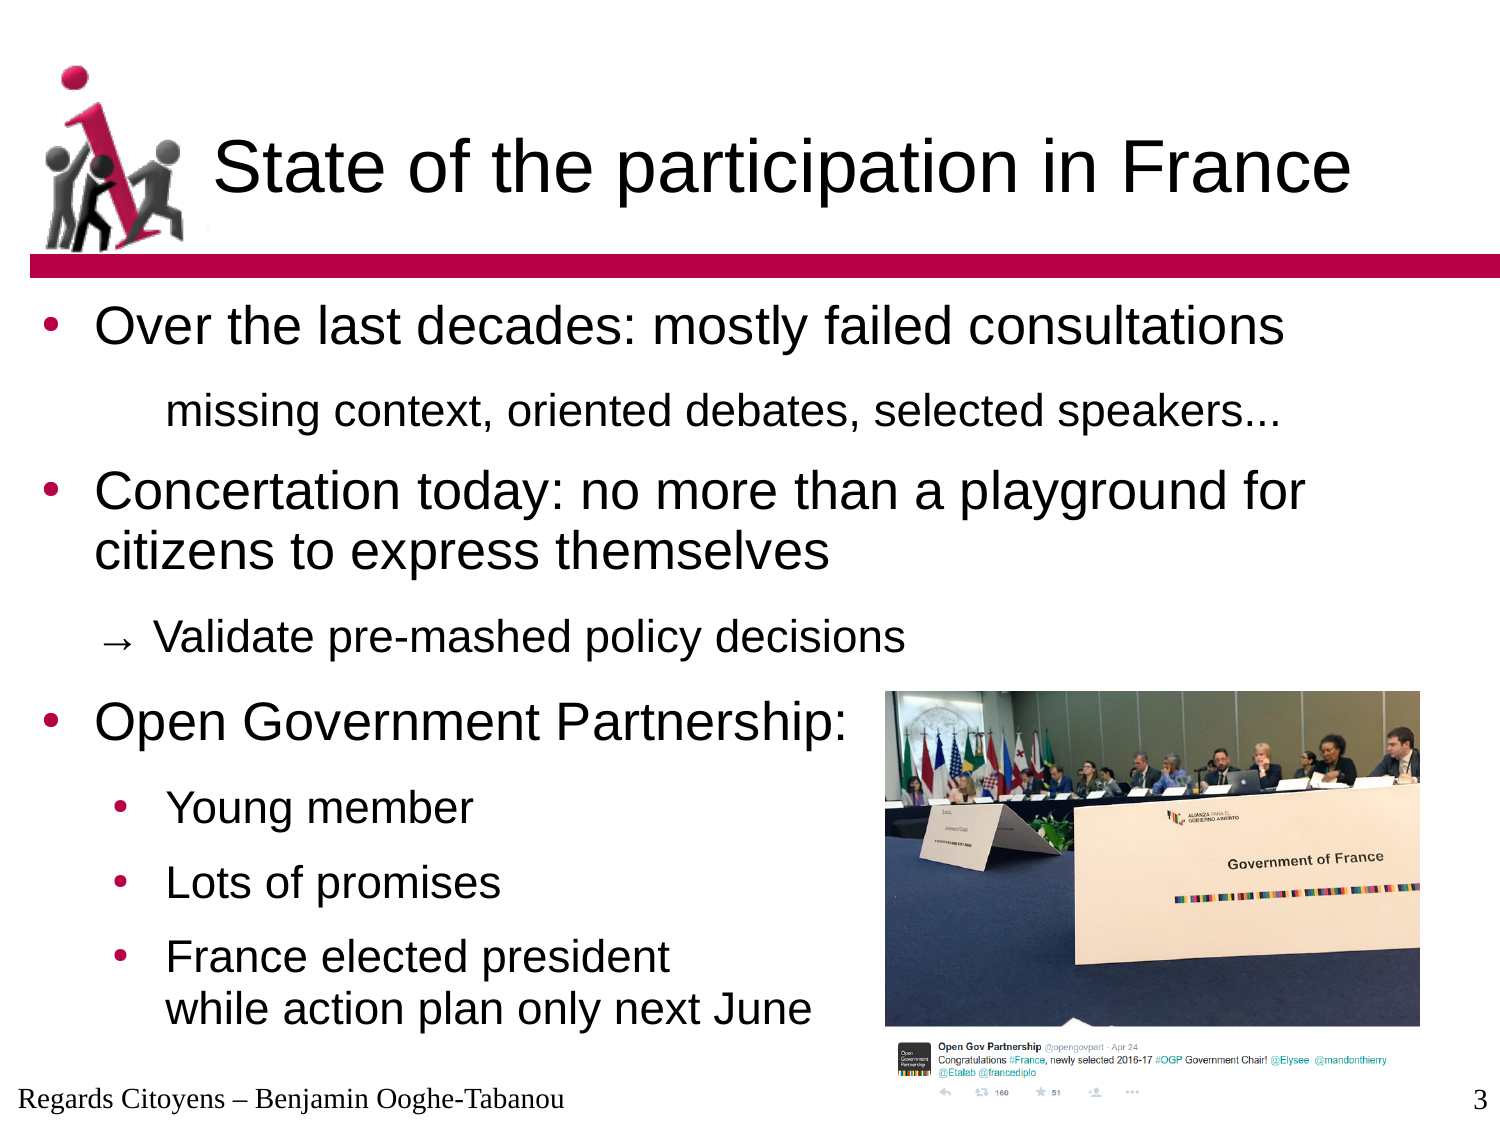

# State of the participation in France
Over the last decades: mostly failed consultations
missing context, oriented debates, selected speakers...
Concertation today: no more than a playground for citizens to express themselves
→ Validate pre-mashed policy decisions
Open Government Partnership:
Young member
Lots of promises
France elected president
while action plan only next June
Regards Citoyens - Split 2015
3